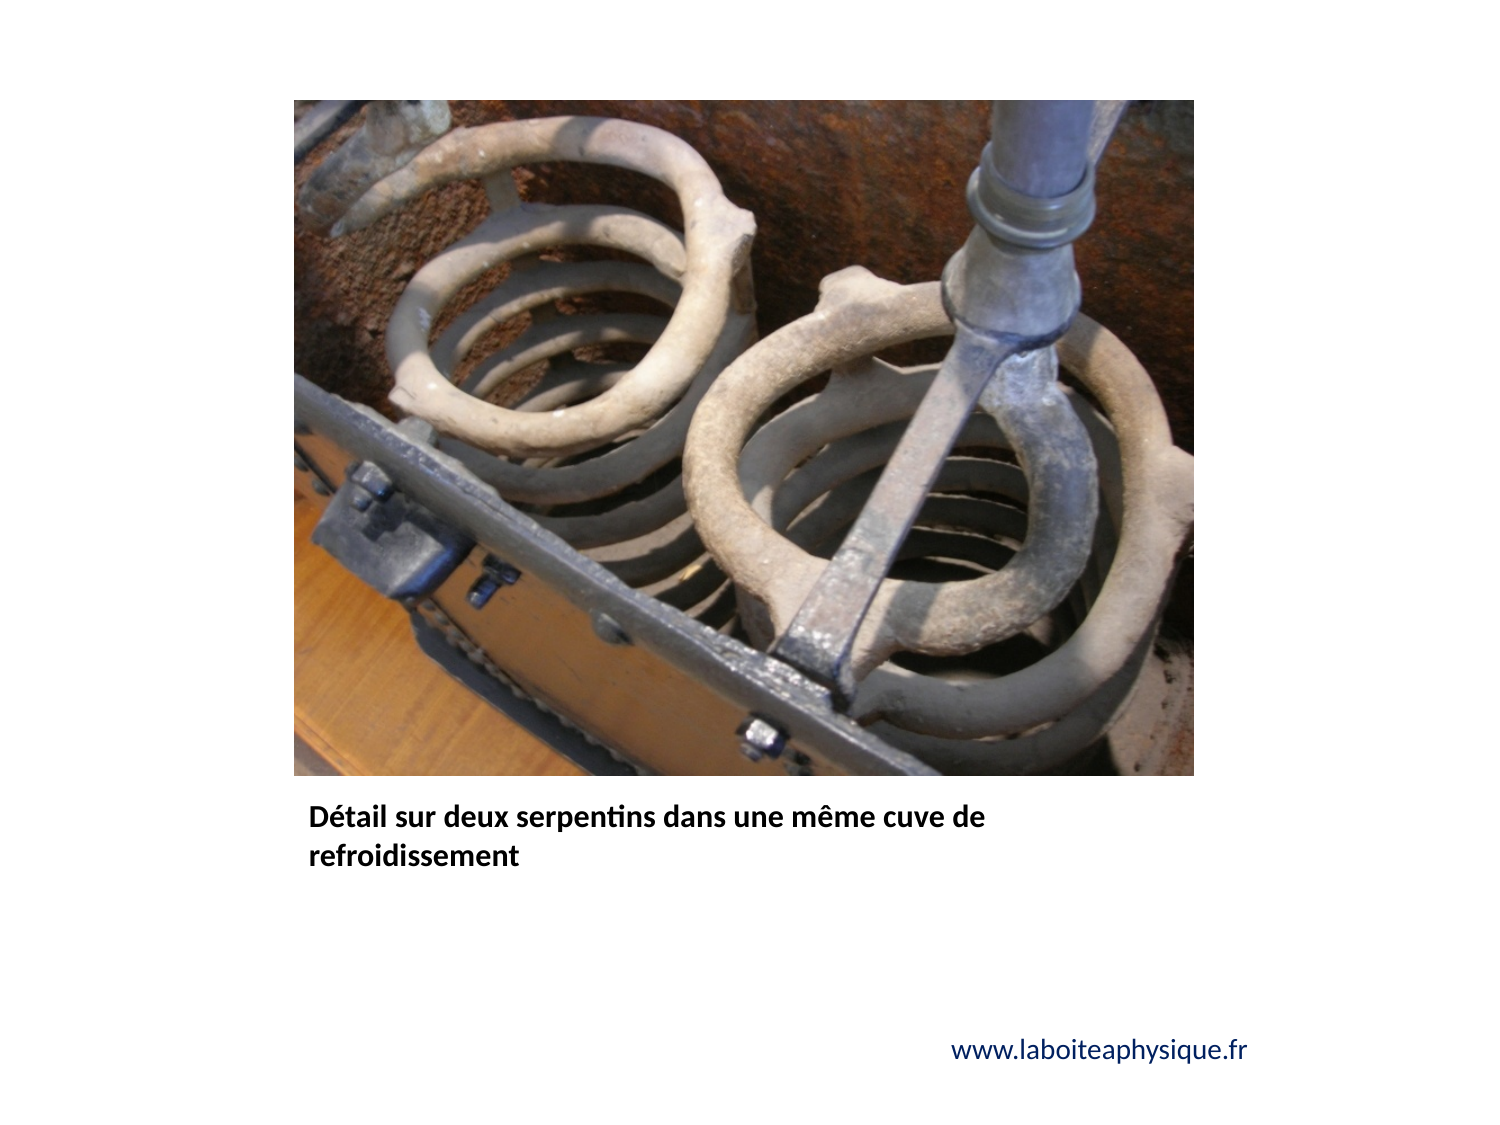

# Détail sur deux serpentins dans une même cuve de refroidissement
www.laboiteaphysique.fr